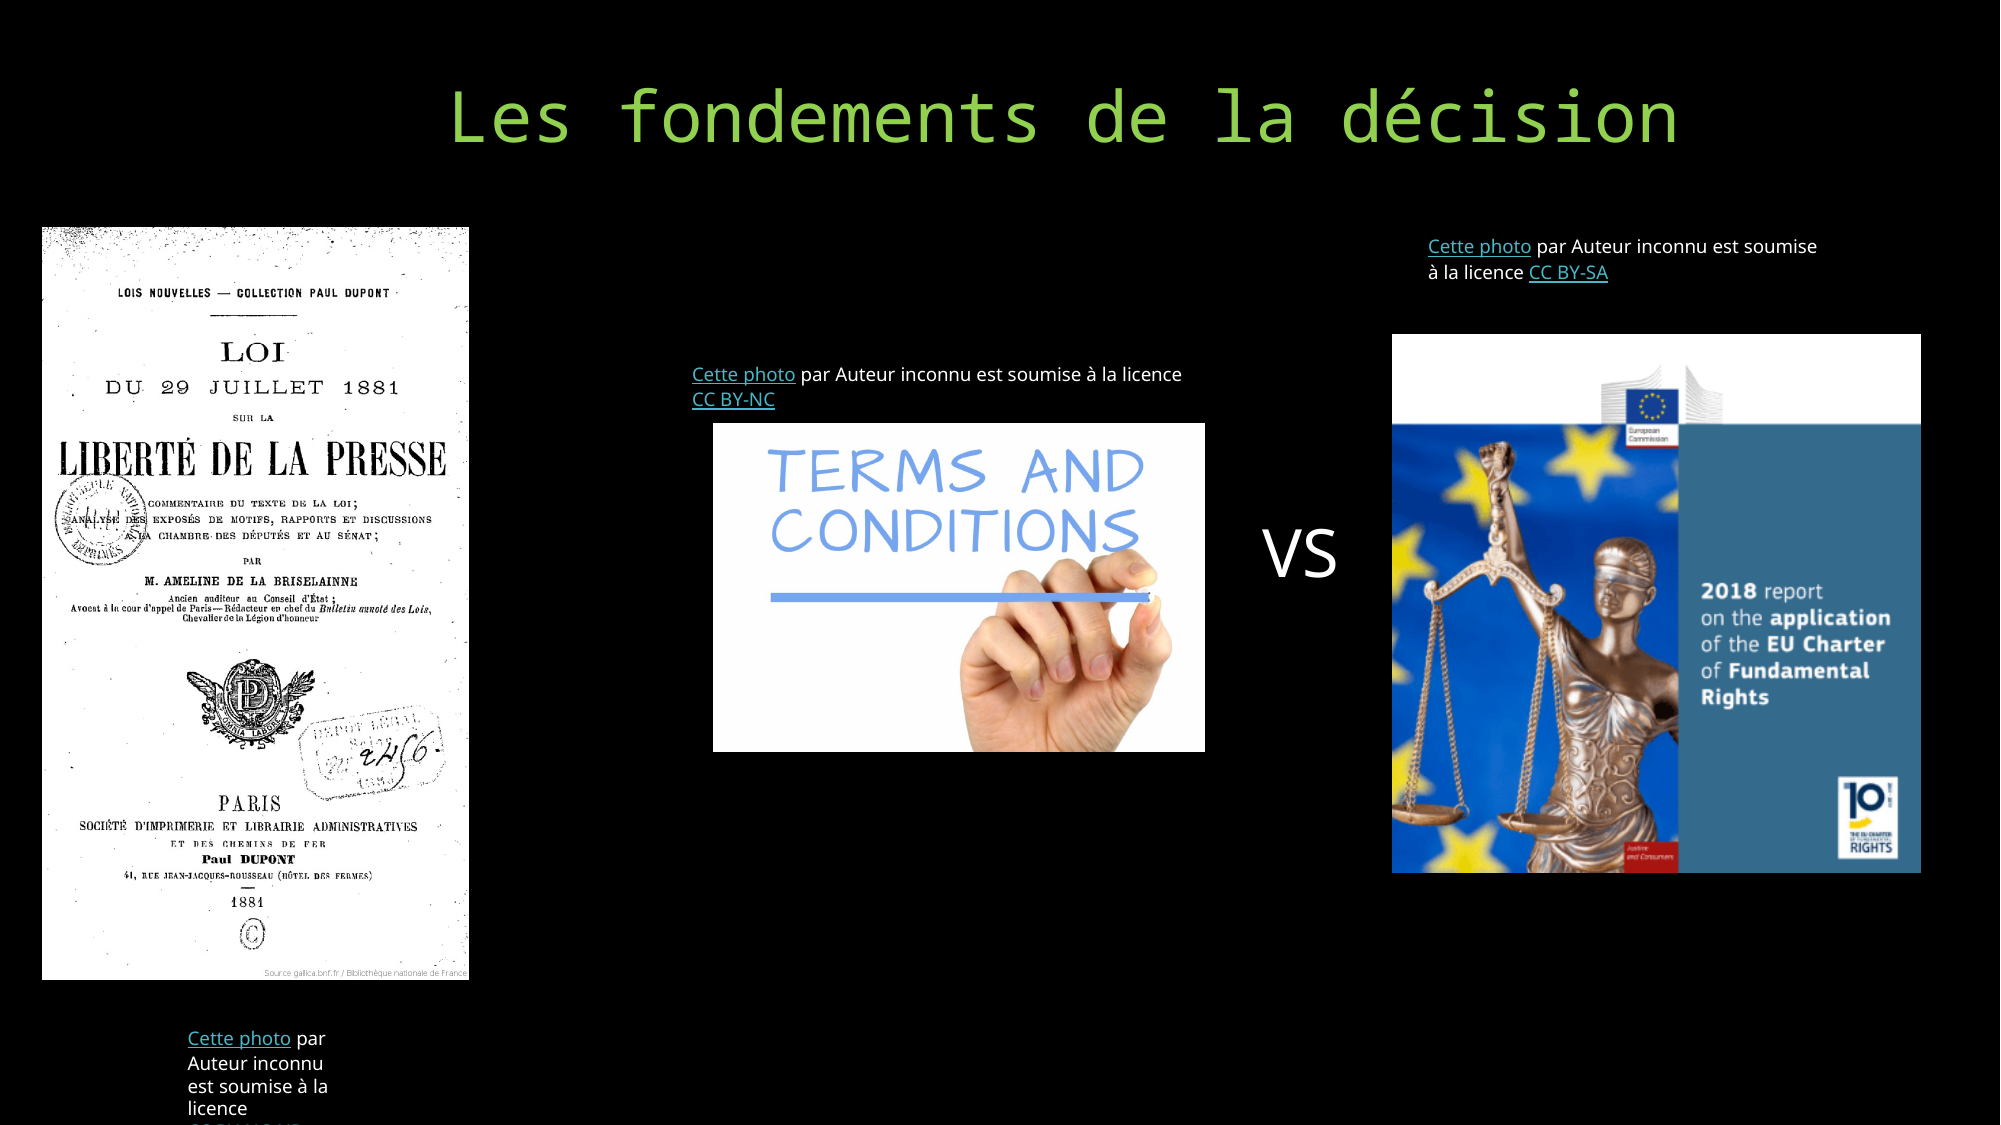

# Les fondements de la décision
Cette photo par Auteur inconnu est soumise à la licence CC BY-SA
Cette photo par Auteur inconnu est soumise à la licence CC BY-NC
VS
Cette photo par Auteur inconnu est soumise à la licence CC BY-NC-ND